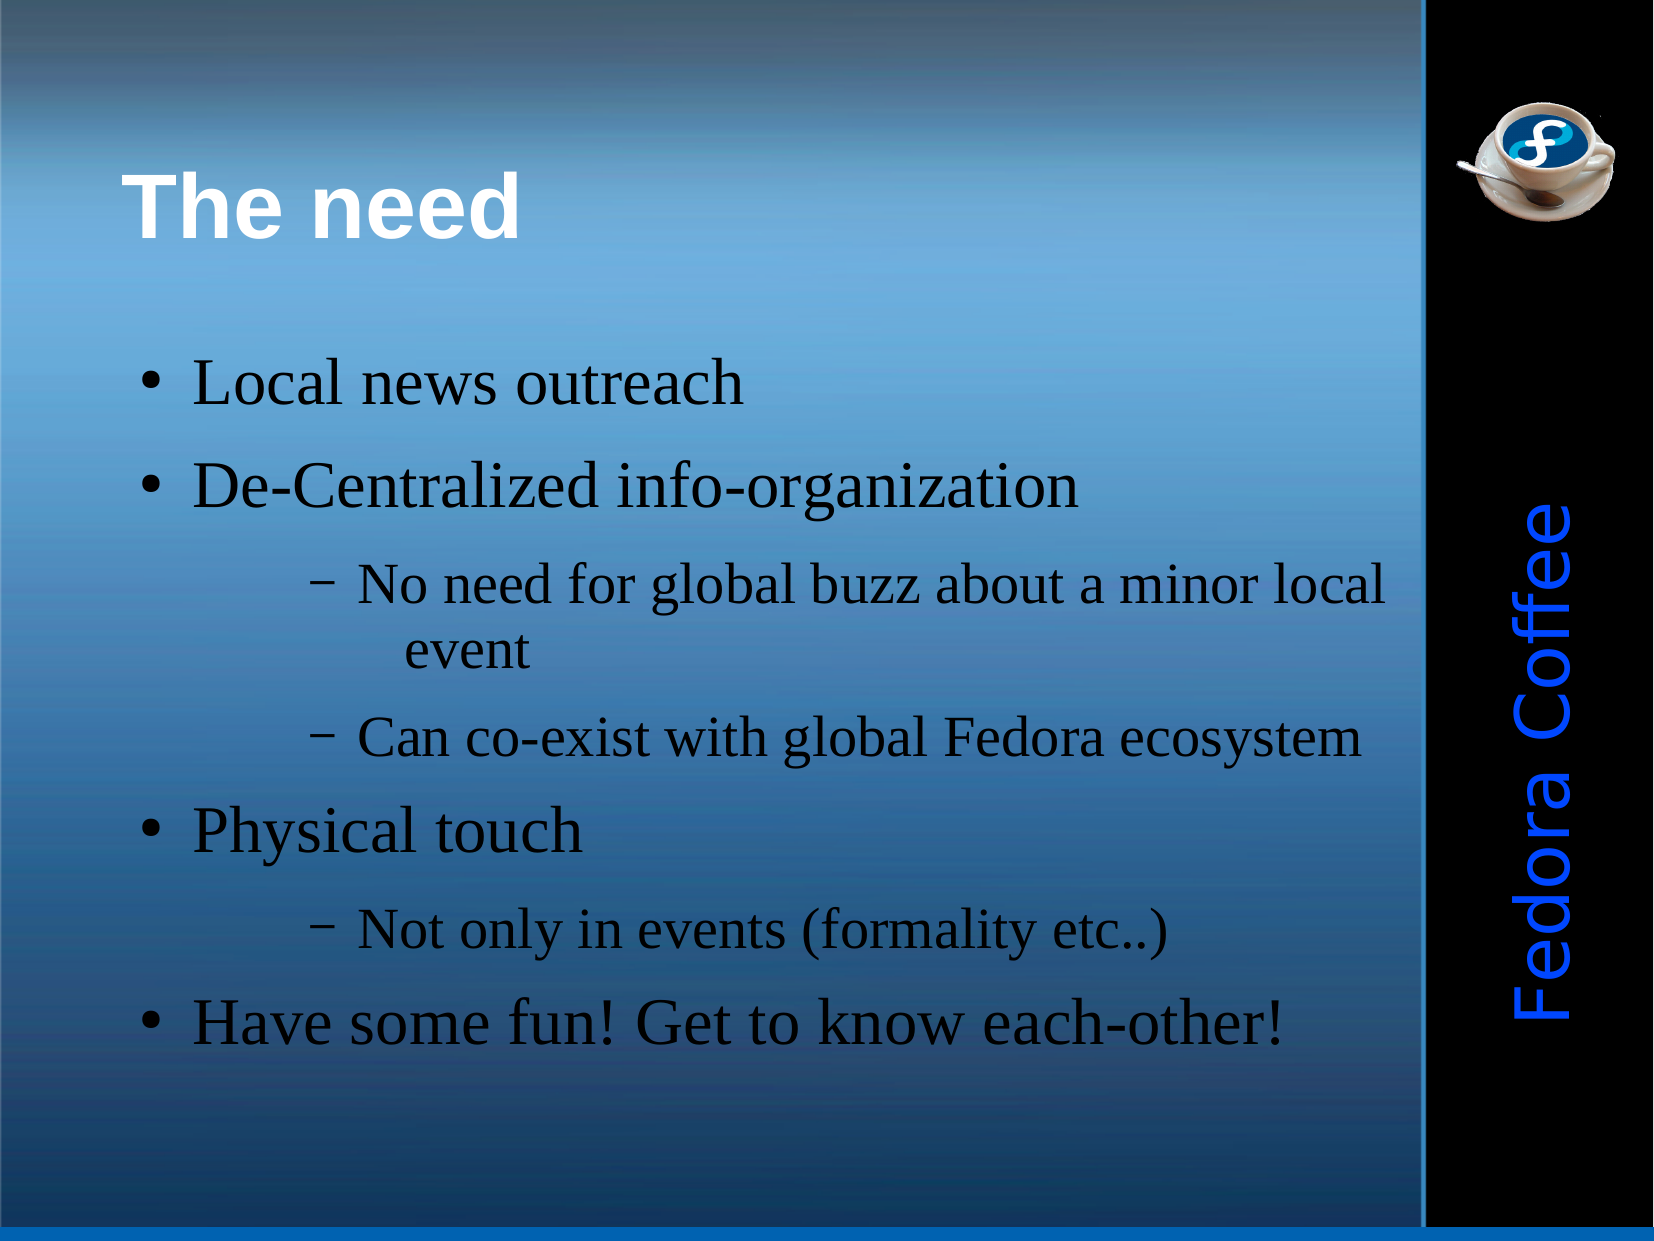

# The need
Local news outreach
De-Centralized info-organization
No need for global buzz about a minor local
event
Can co-exist with global Fedora ecosystem
Physical touch
Not only in events (formality etc..)
Have some fun! Get to know each-other!
Fedora Coffee